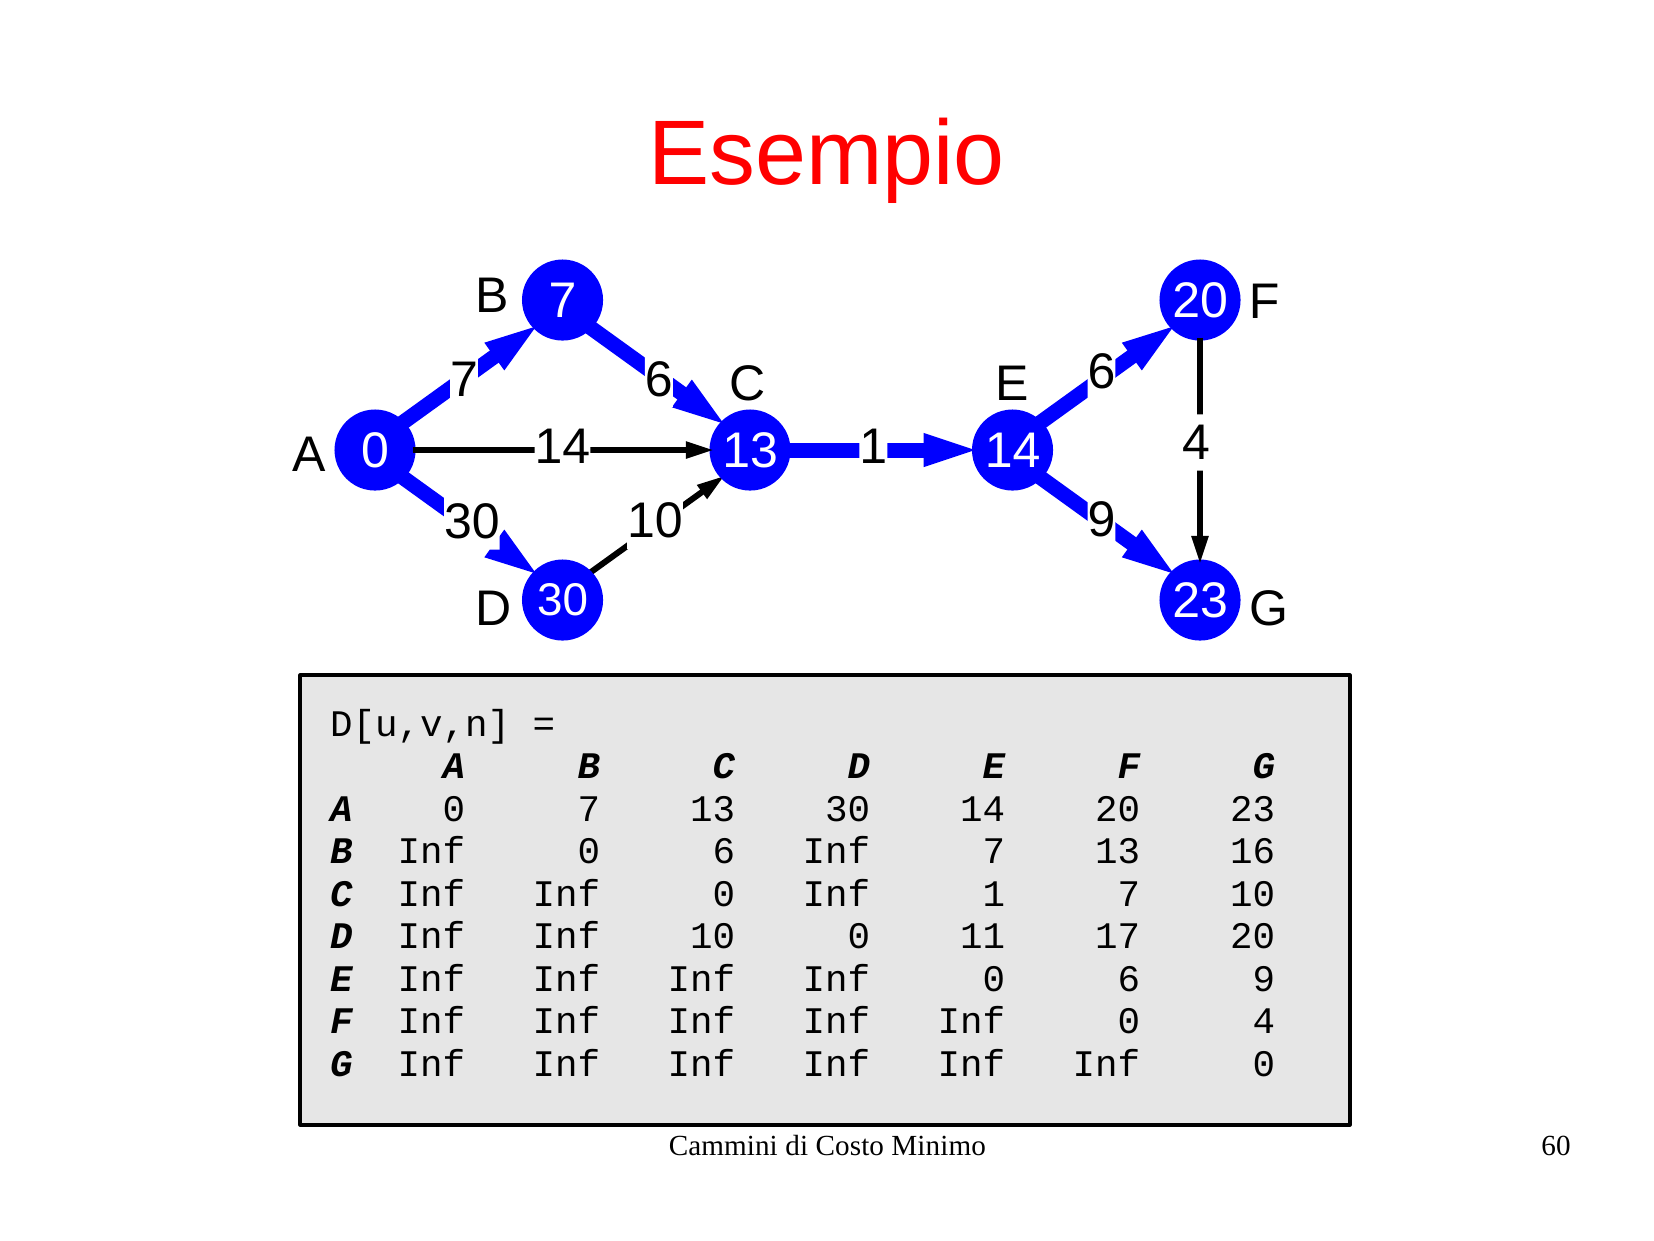

# Esempio
7
20
B
F
6
7
6
C
E
0
13
14
4
14
1
A
9
10
30
30
23
D
G
D[u,v,n] =
 A B C D E F G
A 0 7 13 30 14 20 23
B Inf 0 6 Inf 7 13 16
C Inf Inf 0 Inf 1 7 10
D Inf Inf 10 0 11 17 20
E Inf Inf Inf Inf 0 6 9
F Inf Inf Inf Inf Inf 0 4
G Inf Inf Inf Inf Inf Inf 0
Cammini di Costo Minimo
60
D =
 0 7 14 30 Inf Inf Inf
 Inf 0 6 Inf Inf Inf Inf
 Inf Inf 0 Inf 1 Inf Inf
 Inf Inf 10 0 Inf Inf Inf
 Inf Inf Inf Inf 0 6 9
 Inf Inf Inf Inf Inf 0 4
 Inf Inf Inf Inf Inf Inf 0